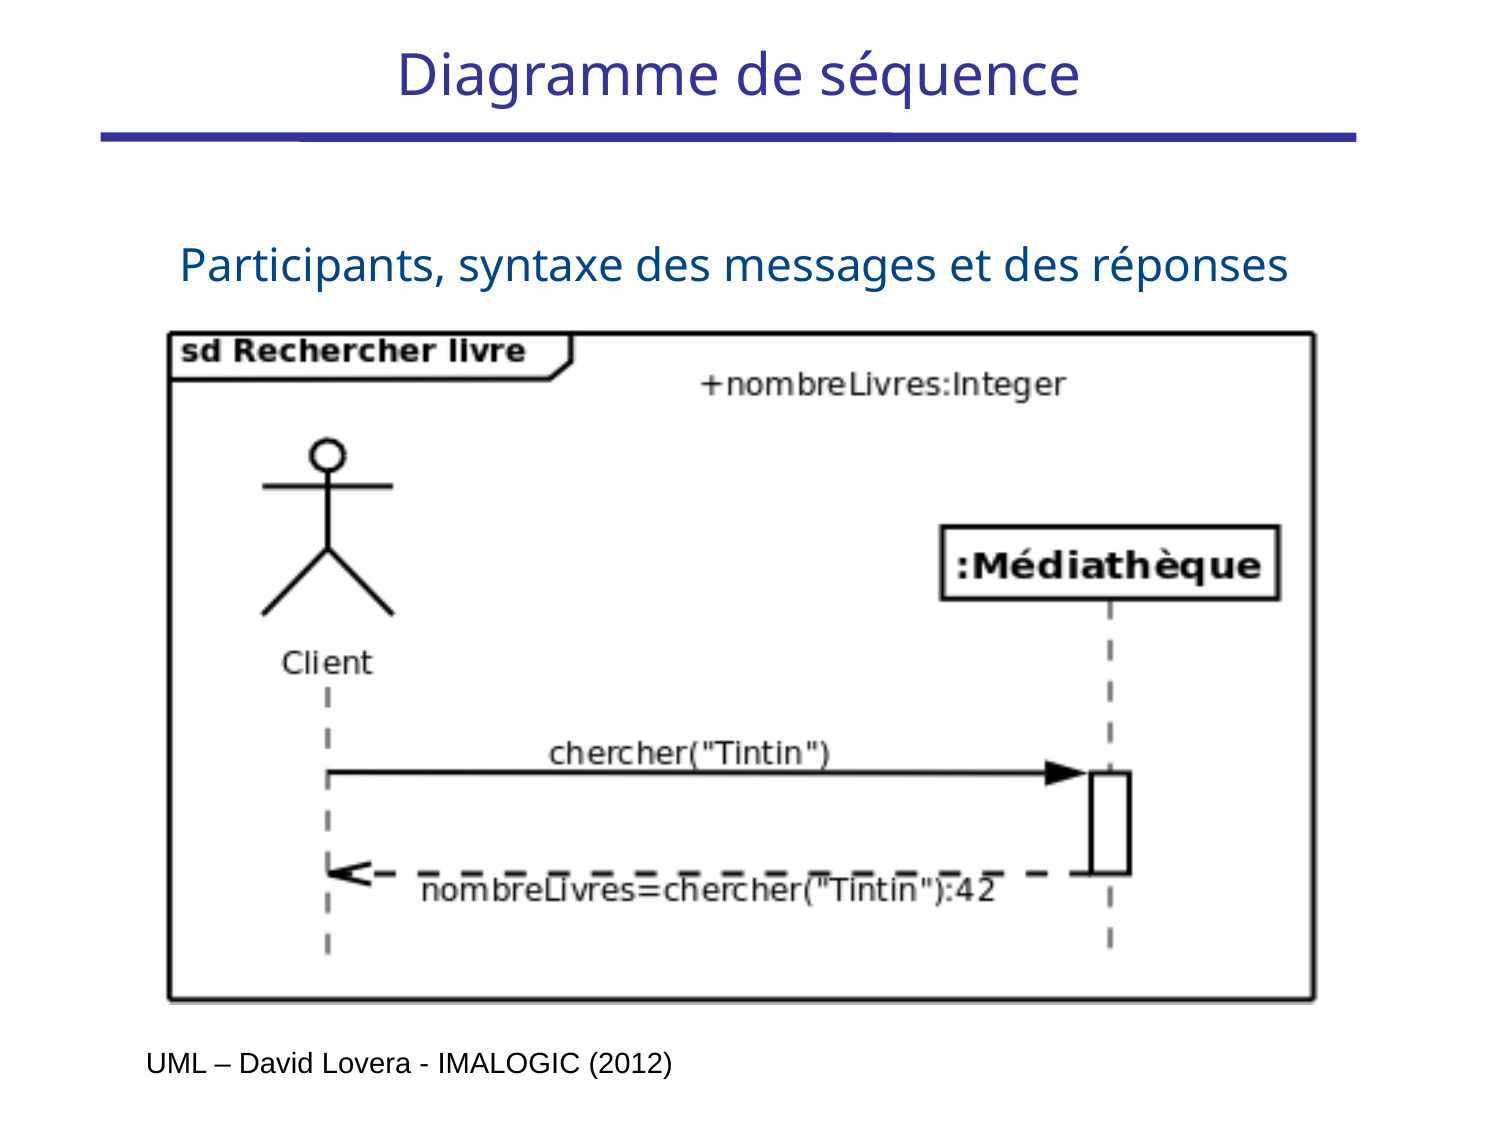

Diagramme de séquence
Participants, syntaxe des messages et des réponses
# UML – David Lovera - IMALOGIC (2012)